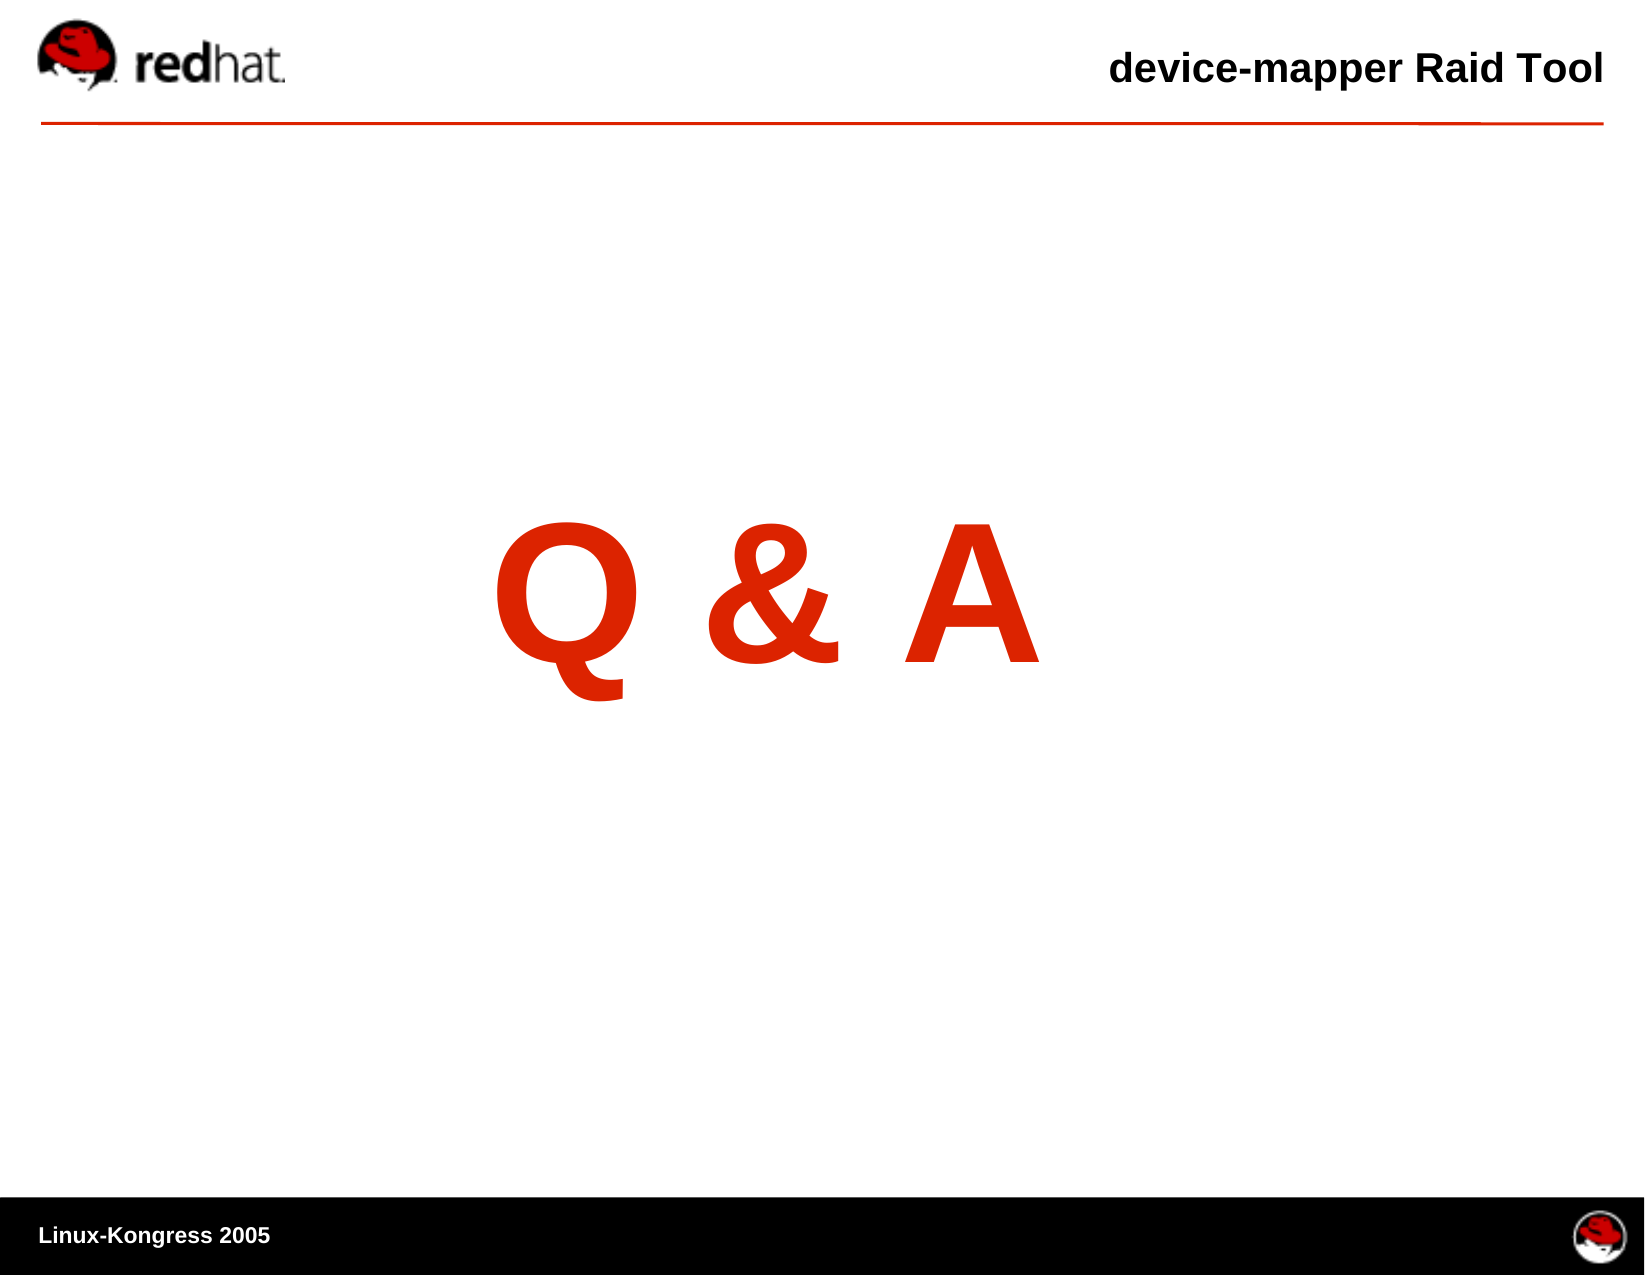

device-mapper Raid Tool
Q & A
Linux-Kongress 2005